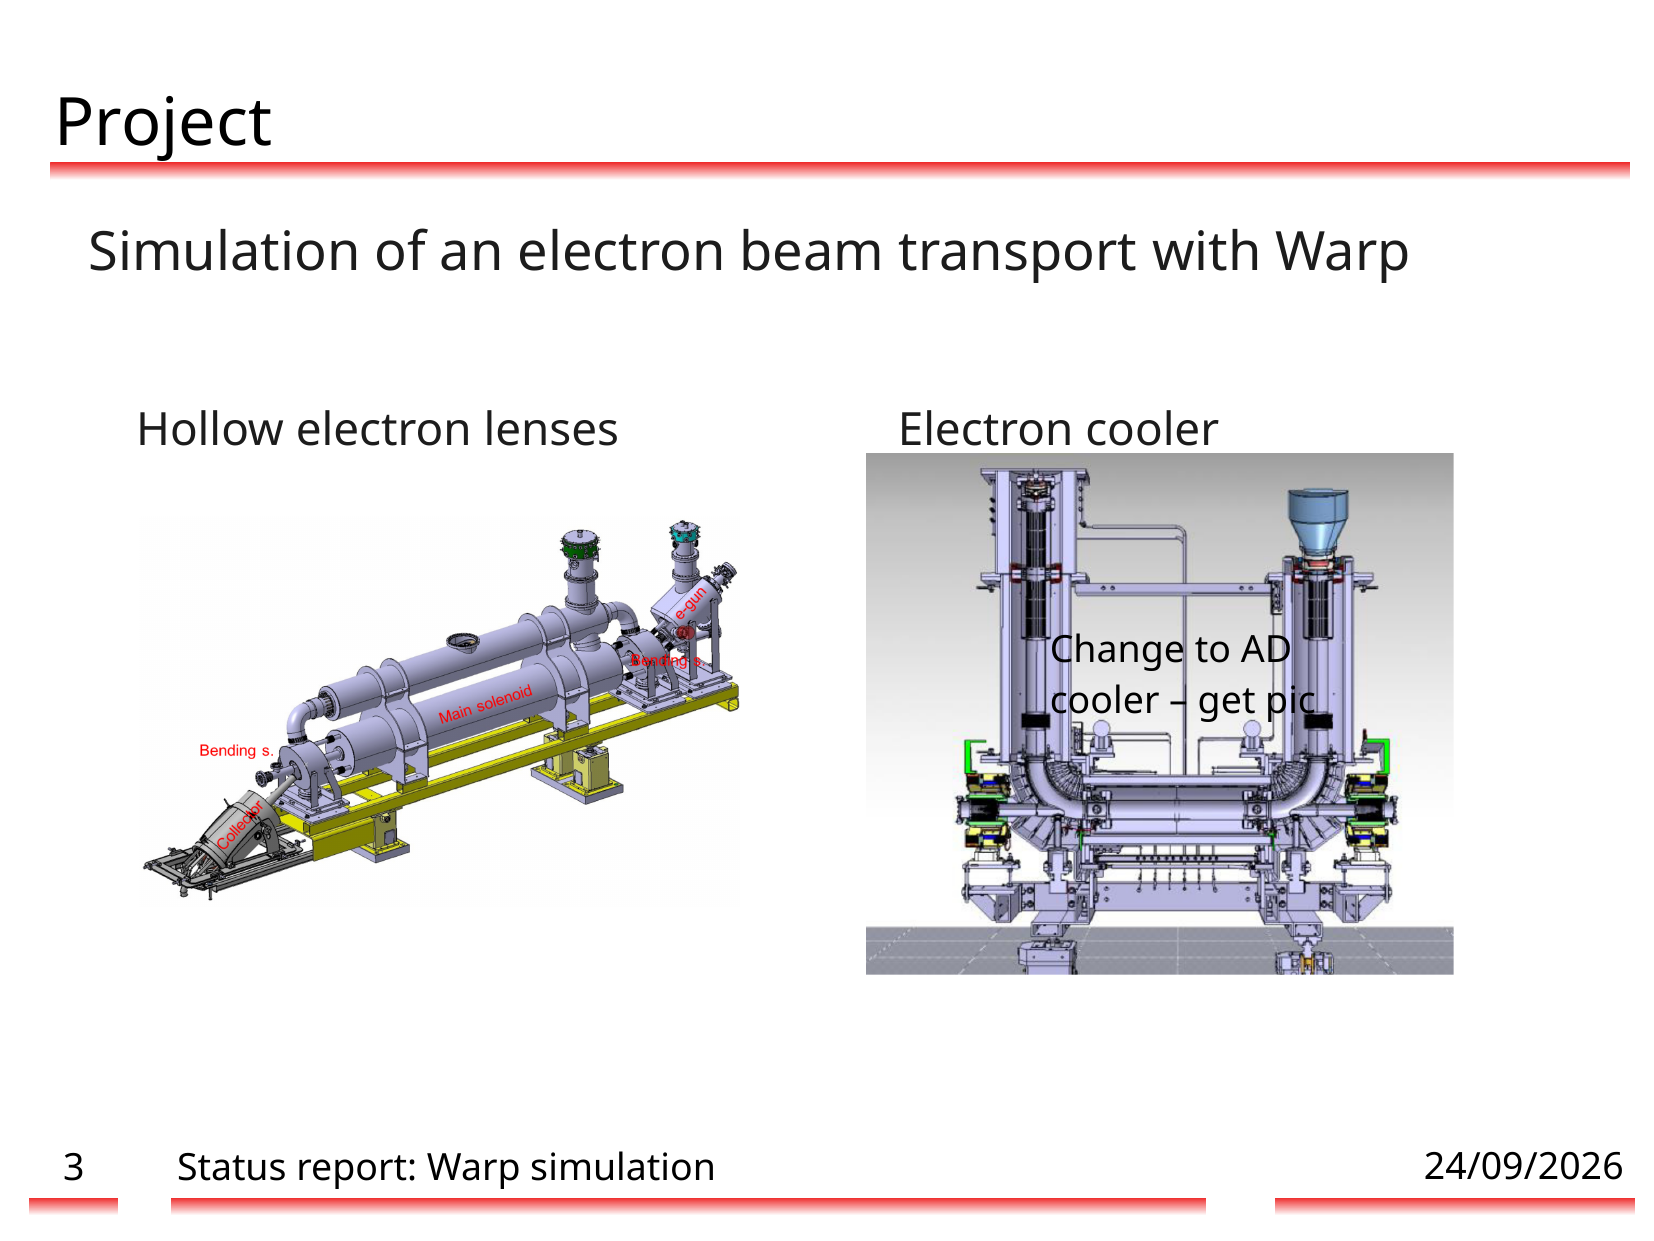

# Project
Simulation of an electron beam transport with Warp
 Hollow electron lenses				 Electron cooler
Change to AD cooler – get pic
3
Status report: Warp simulation